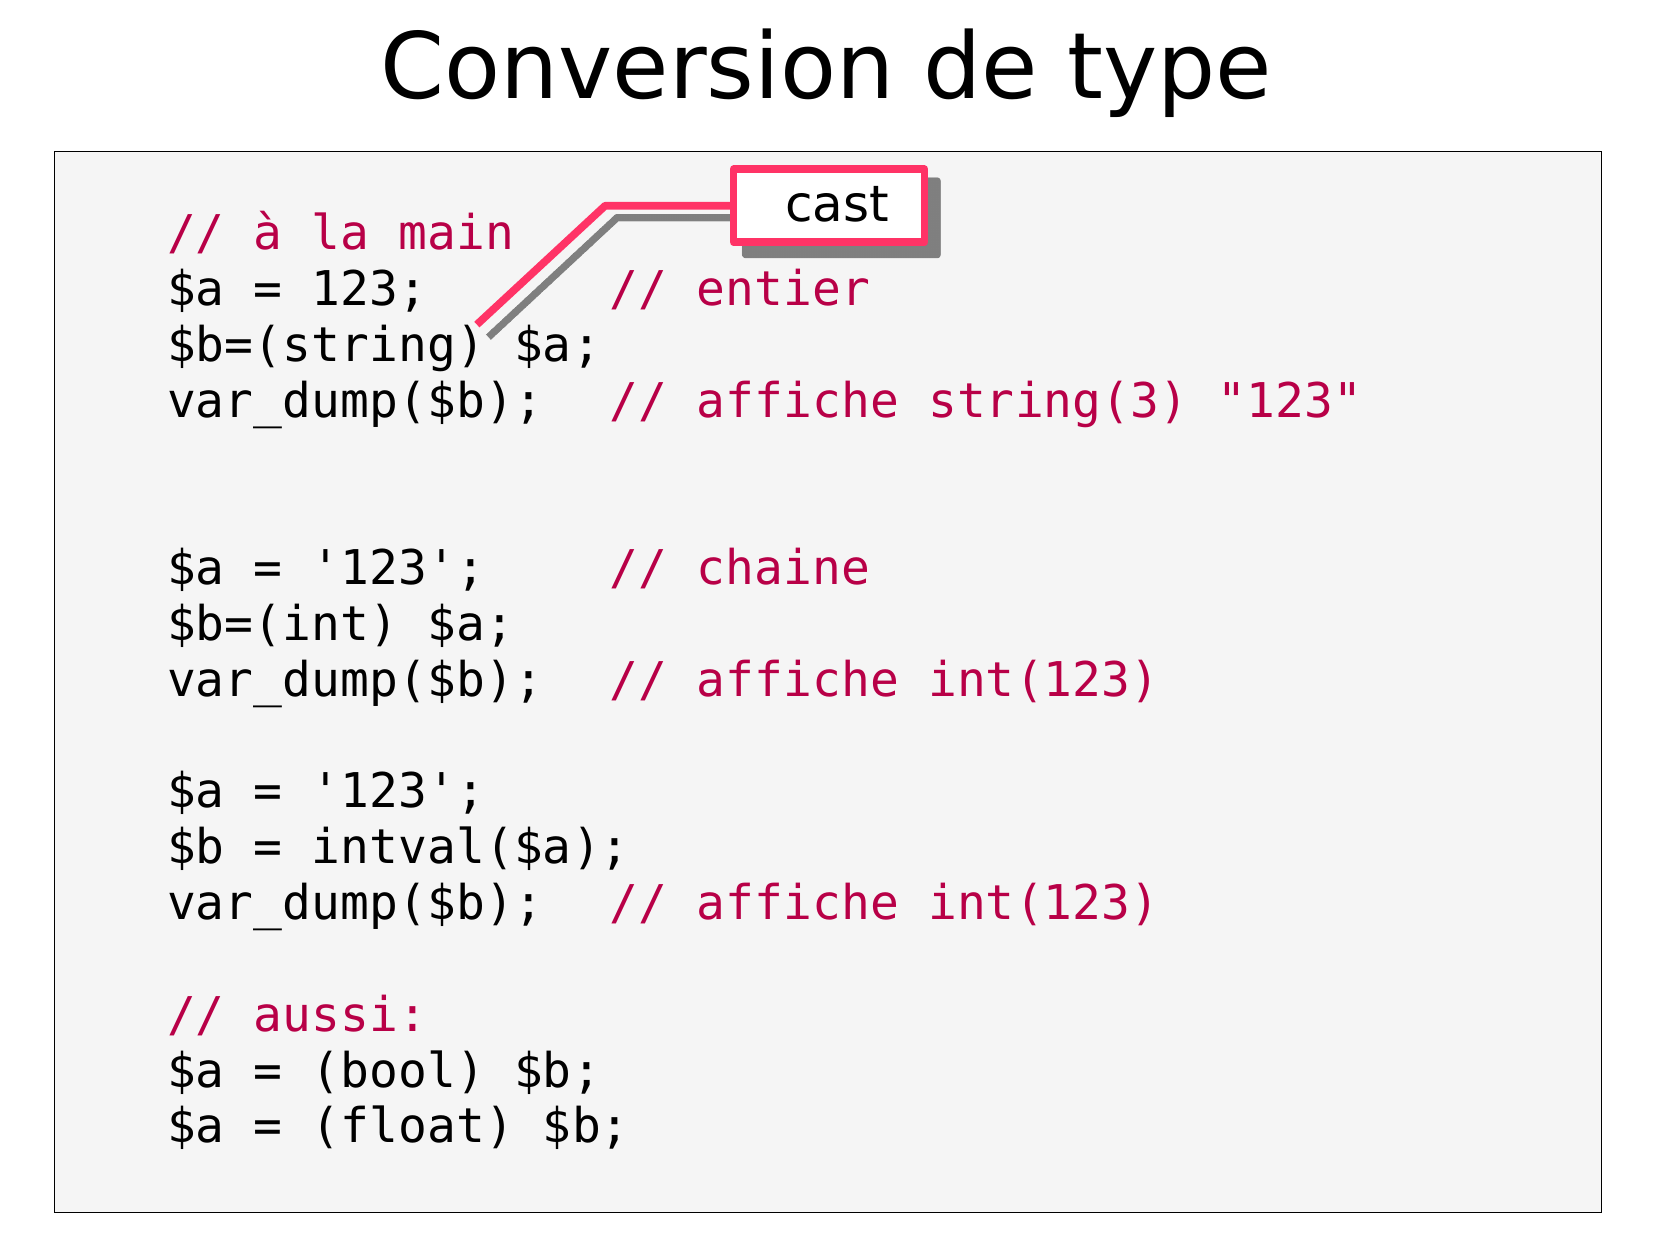

# Conversion de type
// à la main
$a = 123; 			// entier
$b=(string) $a;
var_dump($b); 	// affiche string(3) "123"
$a = '123';		// chaine
$b=(int) $a;
var_dump($b); 	// affiche int(123)
$a = '123';
$b = intval($a);
var_dump($b); 	// affiche int(123)
// aussi:
$a = (bool) $b;
$a = (float) $b;